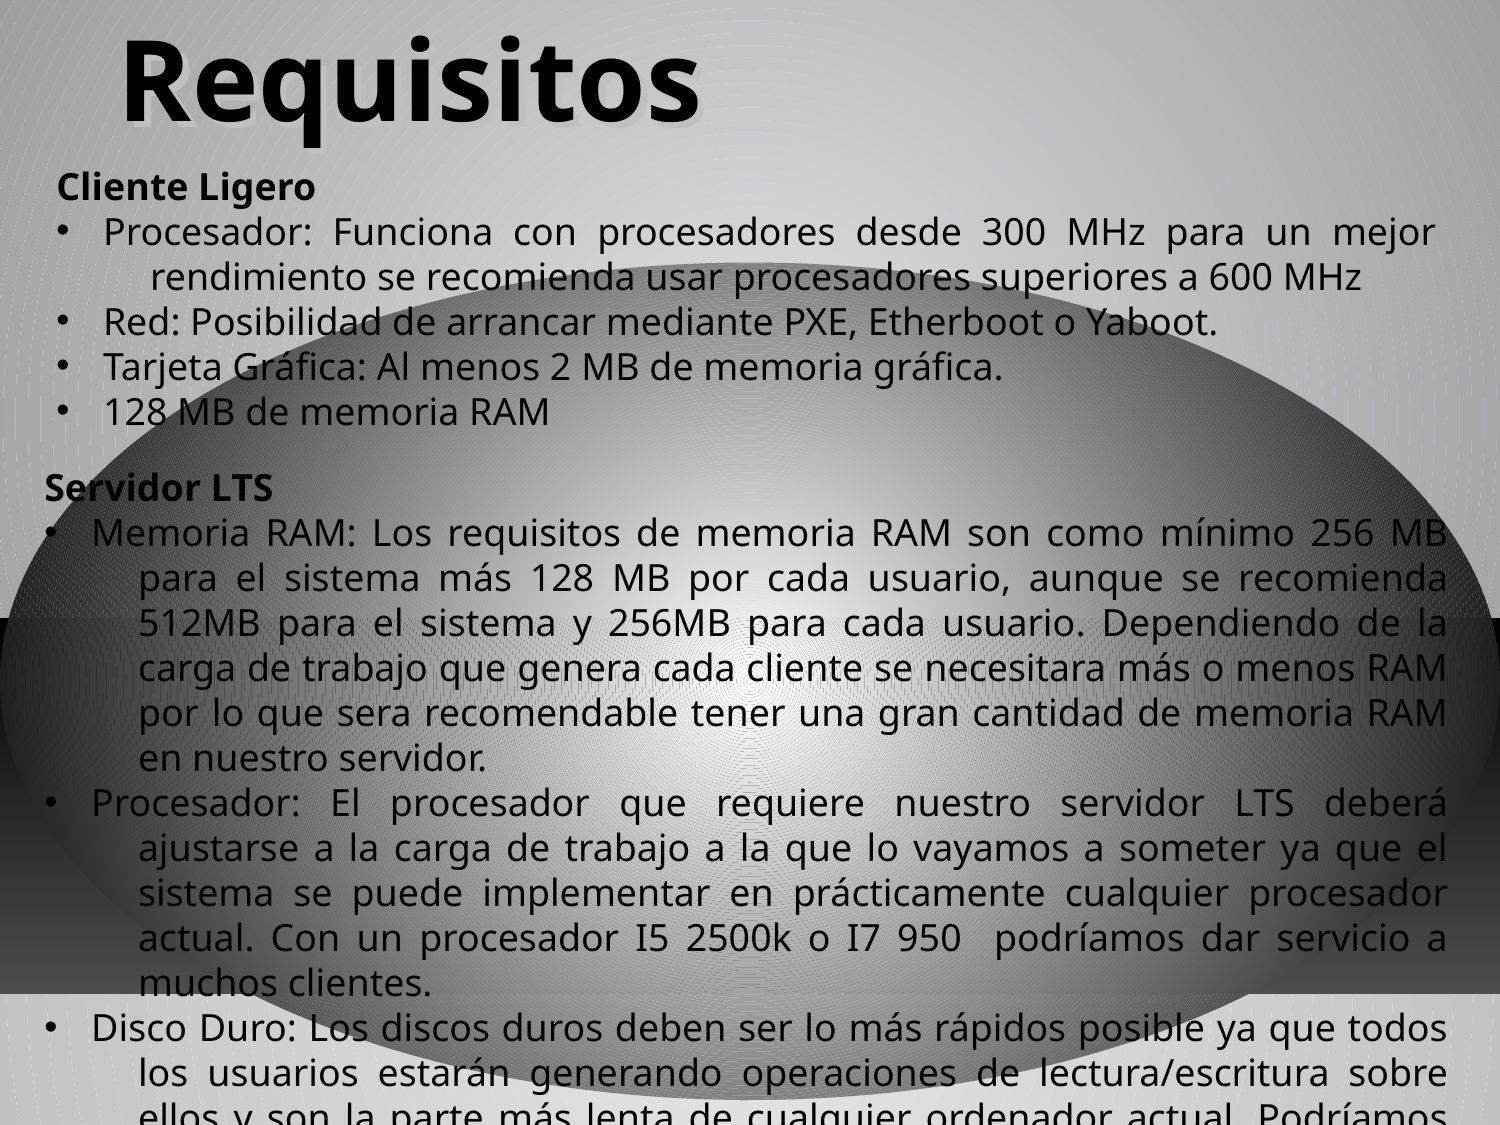

Requisitos
Cliente Ligero
Procesador: Funciona con procesadores desde 300 MHz para un mejor rendimiento se recomienda usar procesadores superiores a 600 MHz
Red: Posibilidad de arrancar mediante PXE, Etherboot o Yaboot.
Tarjeta Gráfica: Al menos 2 MB de memoria gráfica.
128 MB de memoria RAM
Servidor LTS
Memoria RAM: Los requisitos de memoria RAM son como mínimo 256 MB para el sistema más 128 MB por cada usuario, aunque se recomienda 512MB para el sistema y 256MB para cada usuario. Dependiendo de la carga de trabajo que genera cada cliente se necesitara más o menos RAM por lo que sera recomendable tener una gran cantidad de memoria RAM en nuestro servidor.
Procesador: El procesador que requiere nuestro servidor LTS deberá ajustarse a la carga de trabajo a la que lo vayamos a someter ya que el sistema se puede implementar en prácticamente cualquier procesador actual. Con un procesador I5 2500k o I7 950 podríamos dar servicio a muchos clientes.
Disco Duro: Los discos duros deben ser lo más rápidos posible ya que todos los usuarios estarán generando operaciones de lectura/escritura sobre ellos y son la parte más lenta de cualquier ordenador actual. Podríamos instalar discos duros SSD o discos raptor de la marca Western Digital en Raid 5.